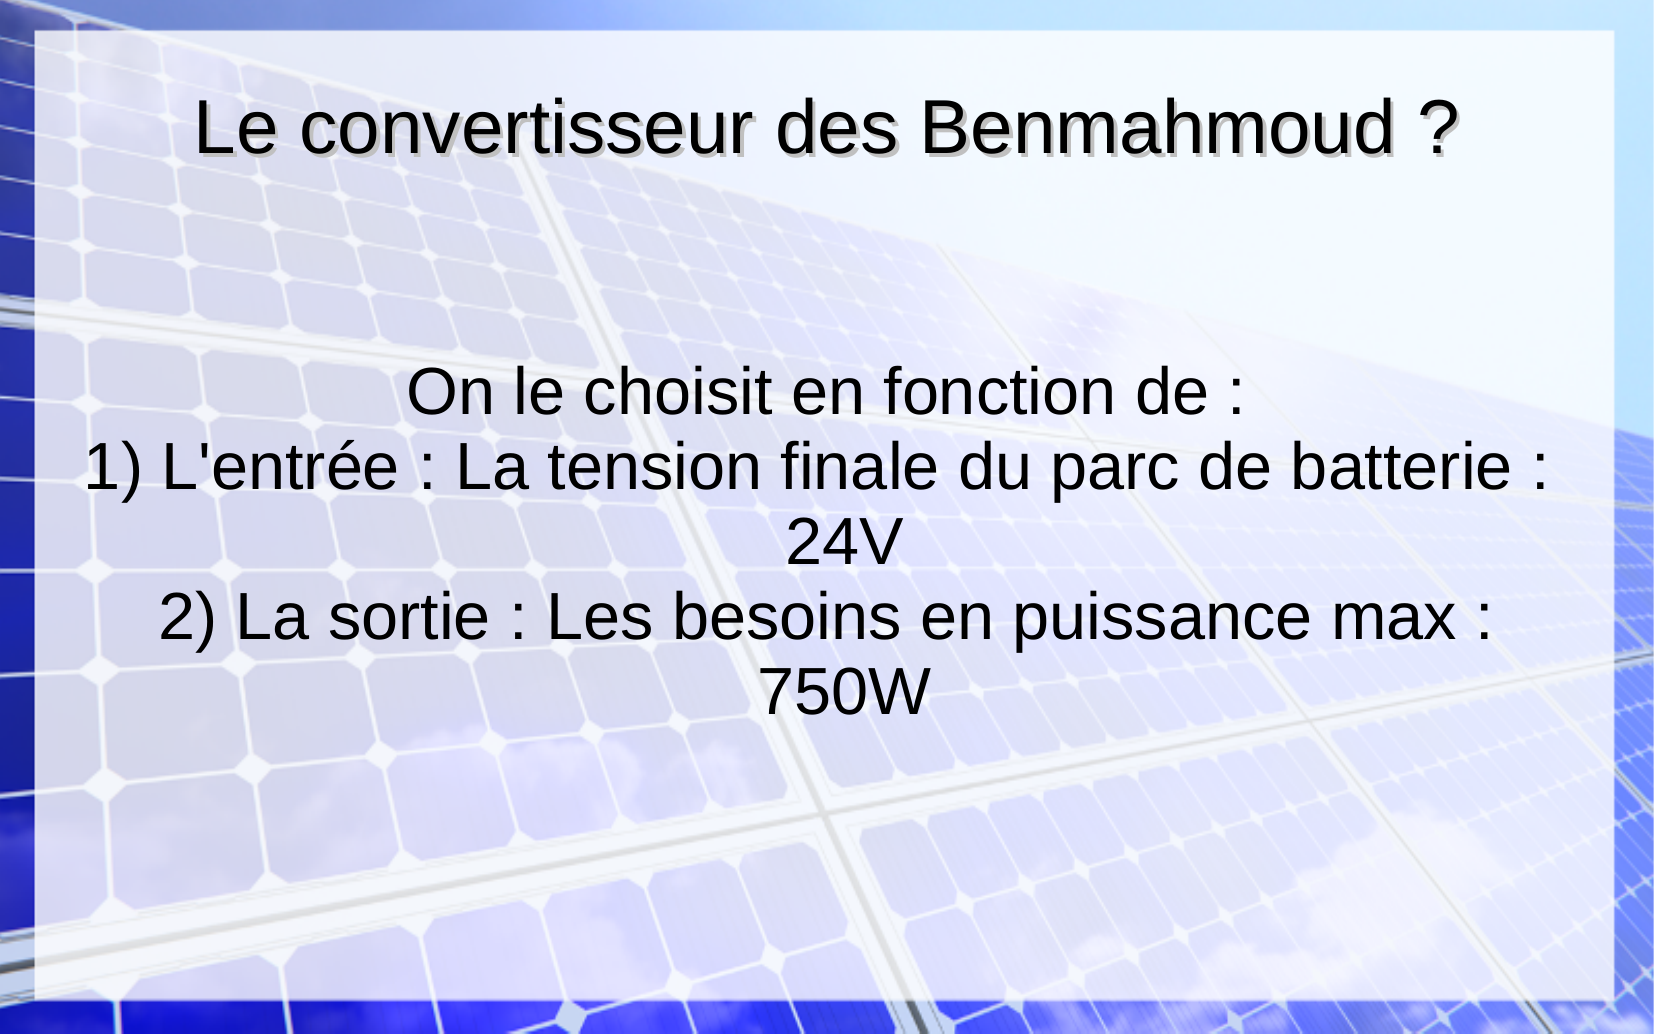

# Le convertisseur des Benmahmoud ?
On le choisit en fonction de :
 L'entrée : La tension finale du parc de batterie : 24V
 La sortie : Les besoins en puissance max : 750W